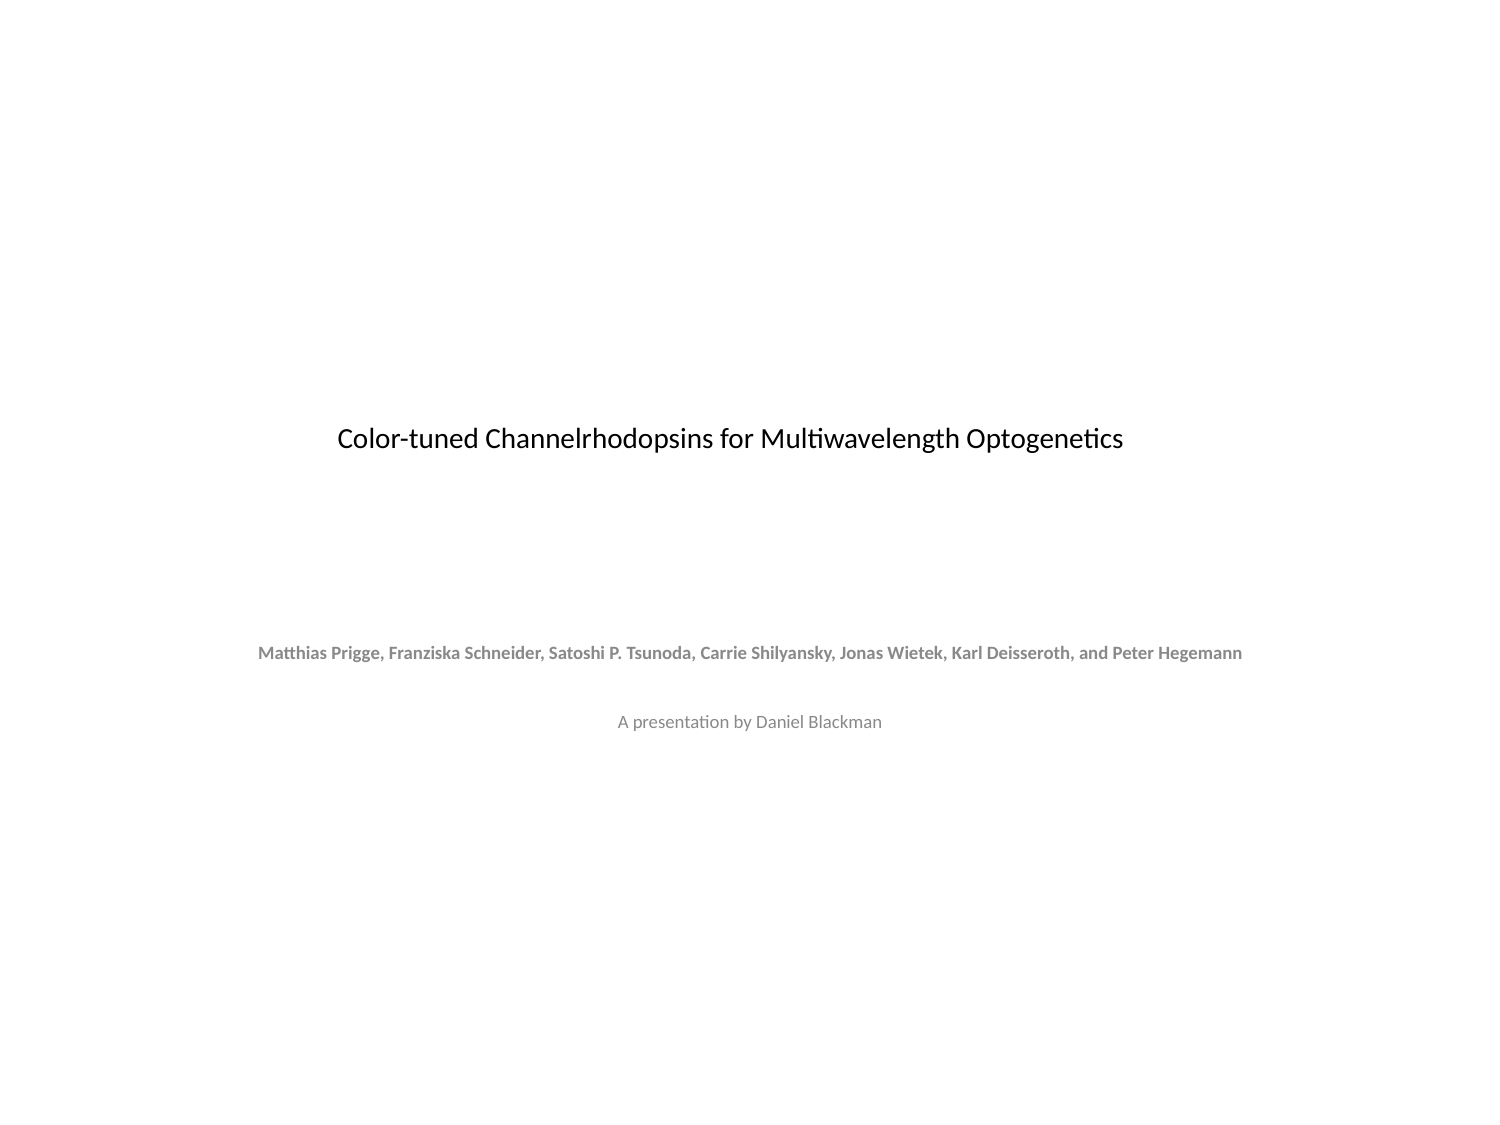

# Color-tuned Channelrhodopsins for Multiwavelength Optogenetics
Matthias Prigge, Franziska Schneider, Satoshi P. Tsunoda, Carrie Shilyansky, Jonas Wietek, Karl Deisseroth, and Peter Hegemann
A presentation by Daniel Blackman